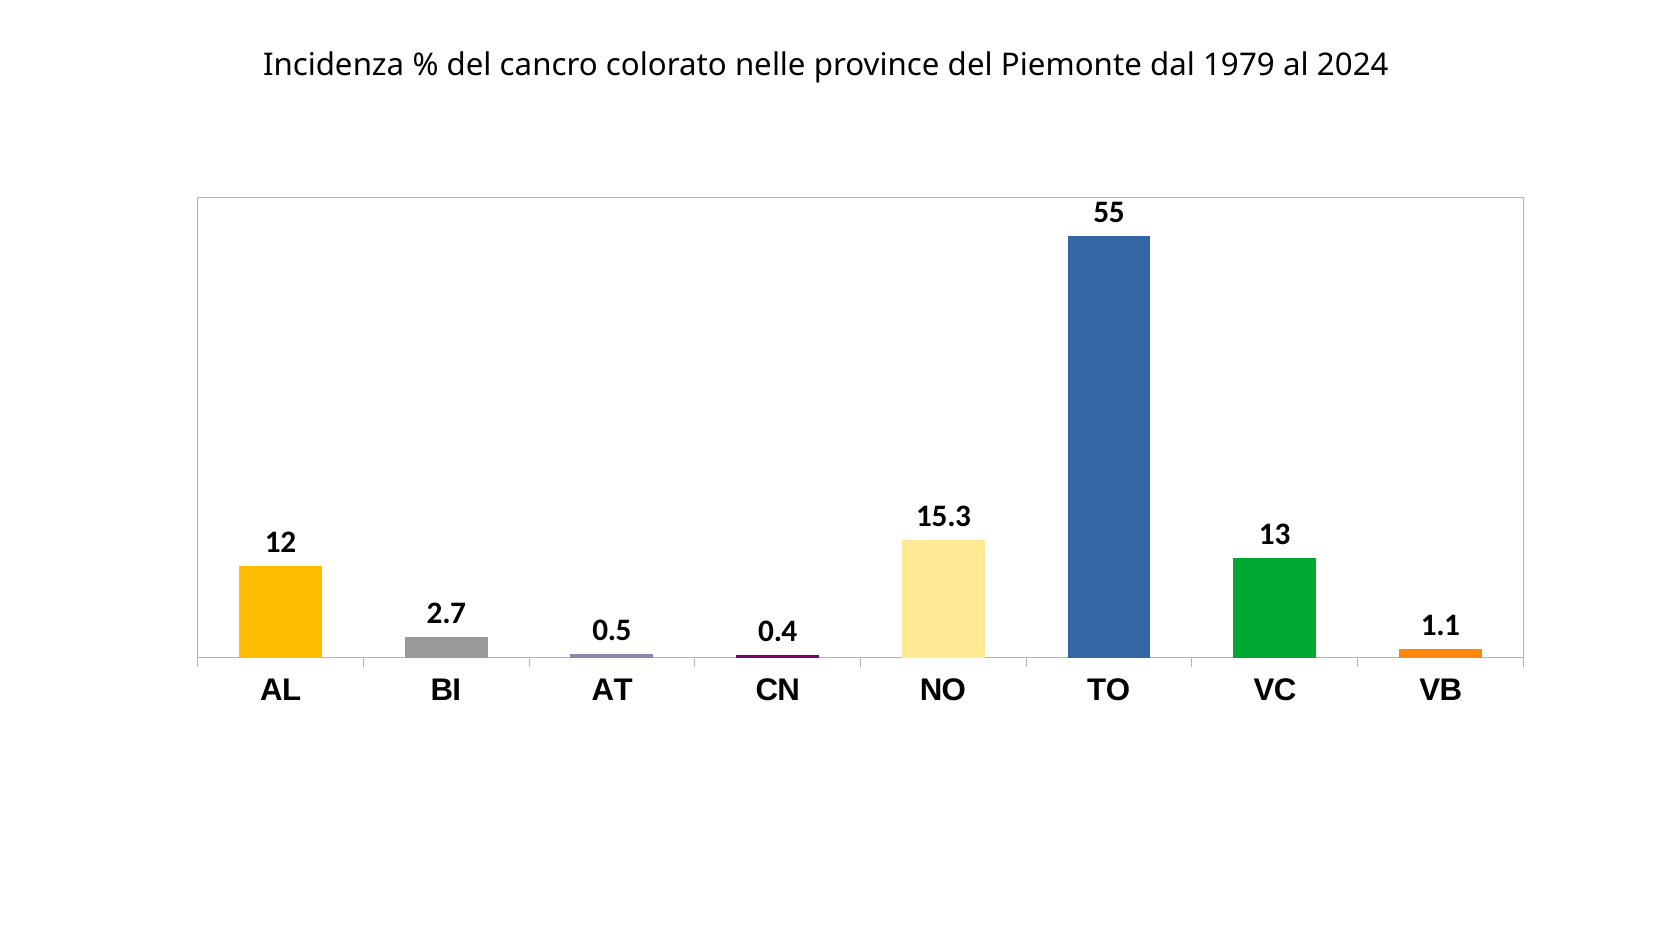

# Incidenza % del cancro colorato nelle province del Piemonte dal 1979 al 2024
### Chart
| Category | Colonna 1 |
|---|---|
| AL | 12.0 |
| BI | 2.7 |
| AT | 0.5 |
| CN | 0.4 |
| NO | 15.3 |
| TO | 55.0 |
| VC | 13.0 |
| VB | 1.1 |